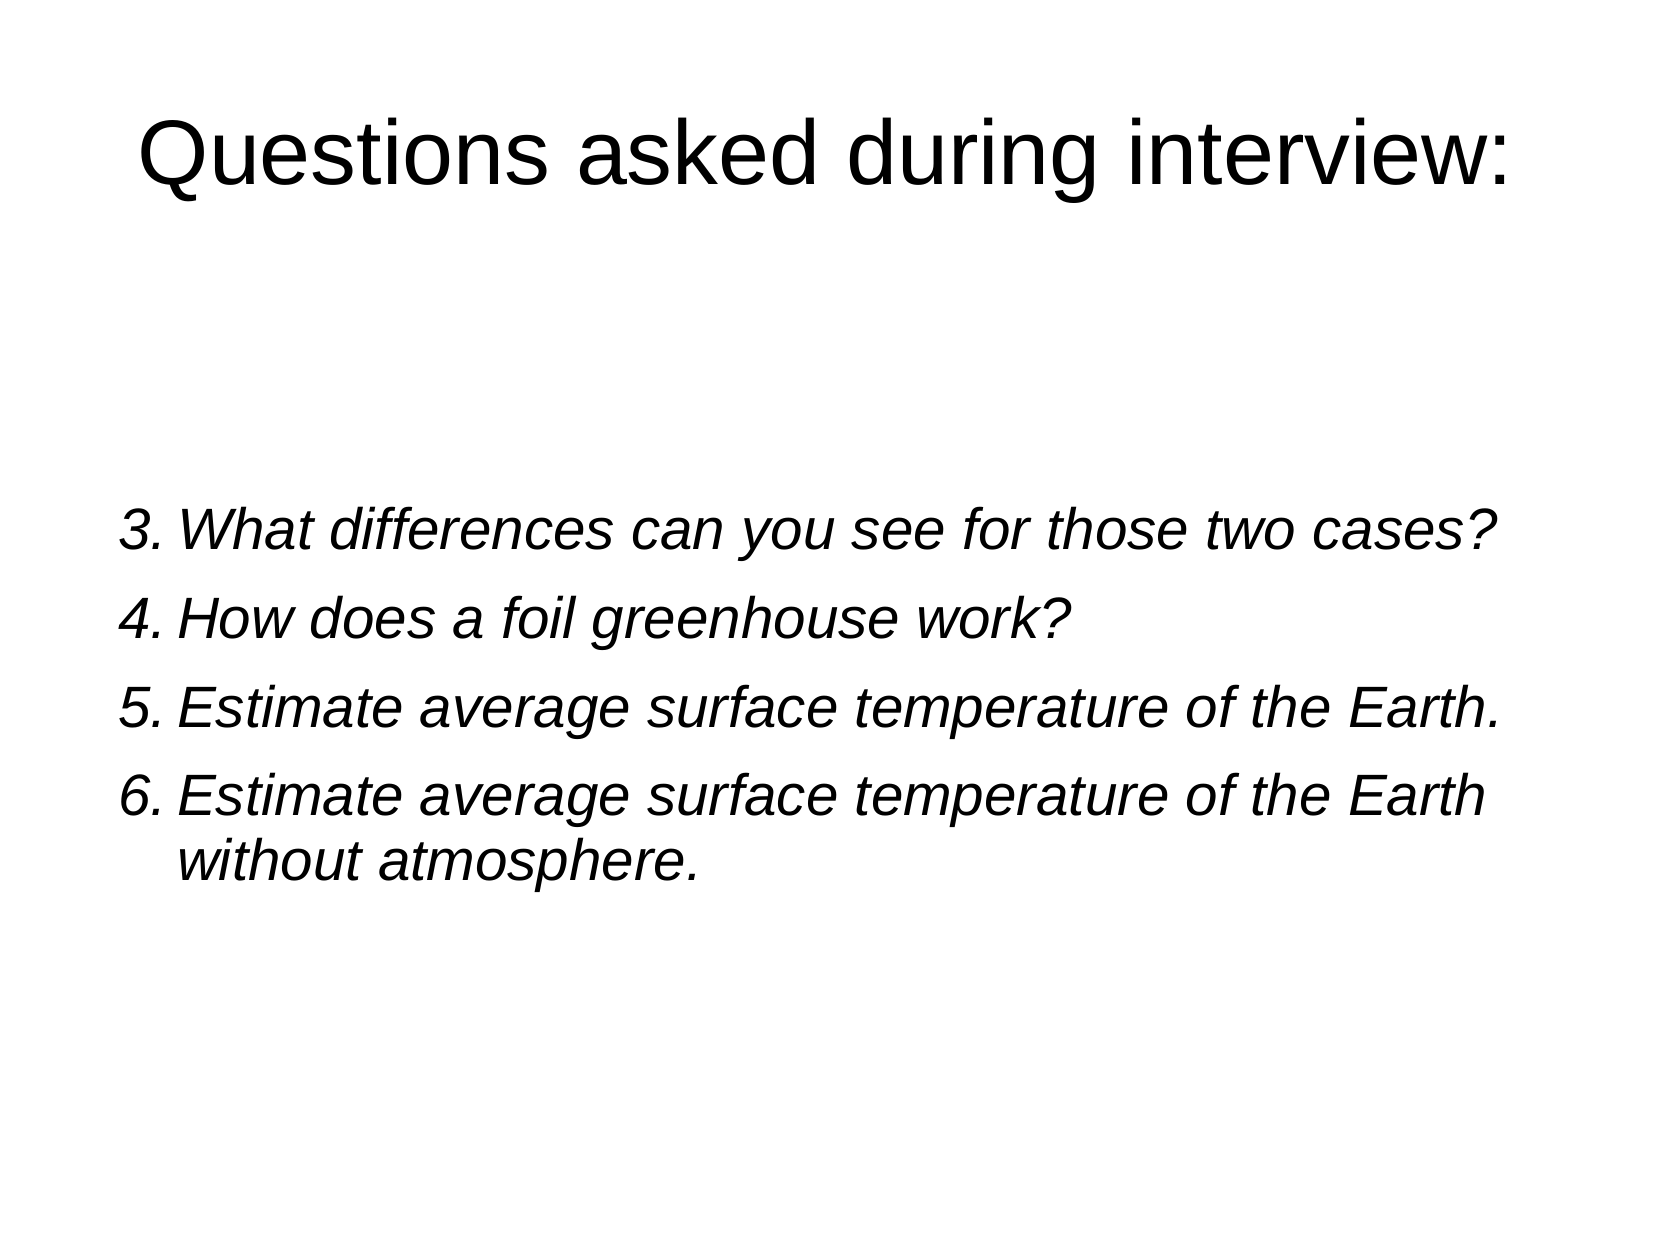

# Questions asked during interview:
What differences can you see for those two cases?
How does a foil greenhouse work?
Estimate average surface temperature of the Earth.
Estimate average surface temperature of the Earth without atmosphere.